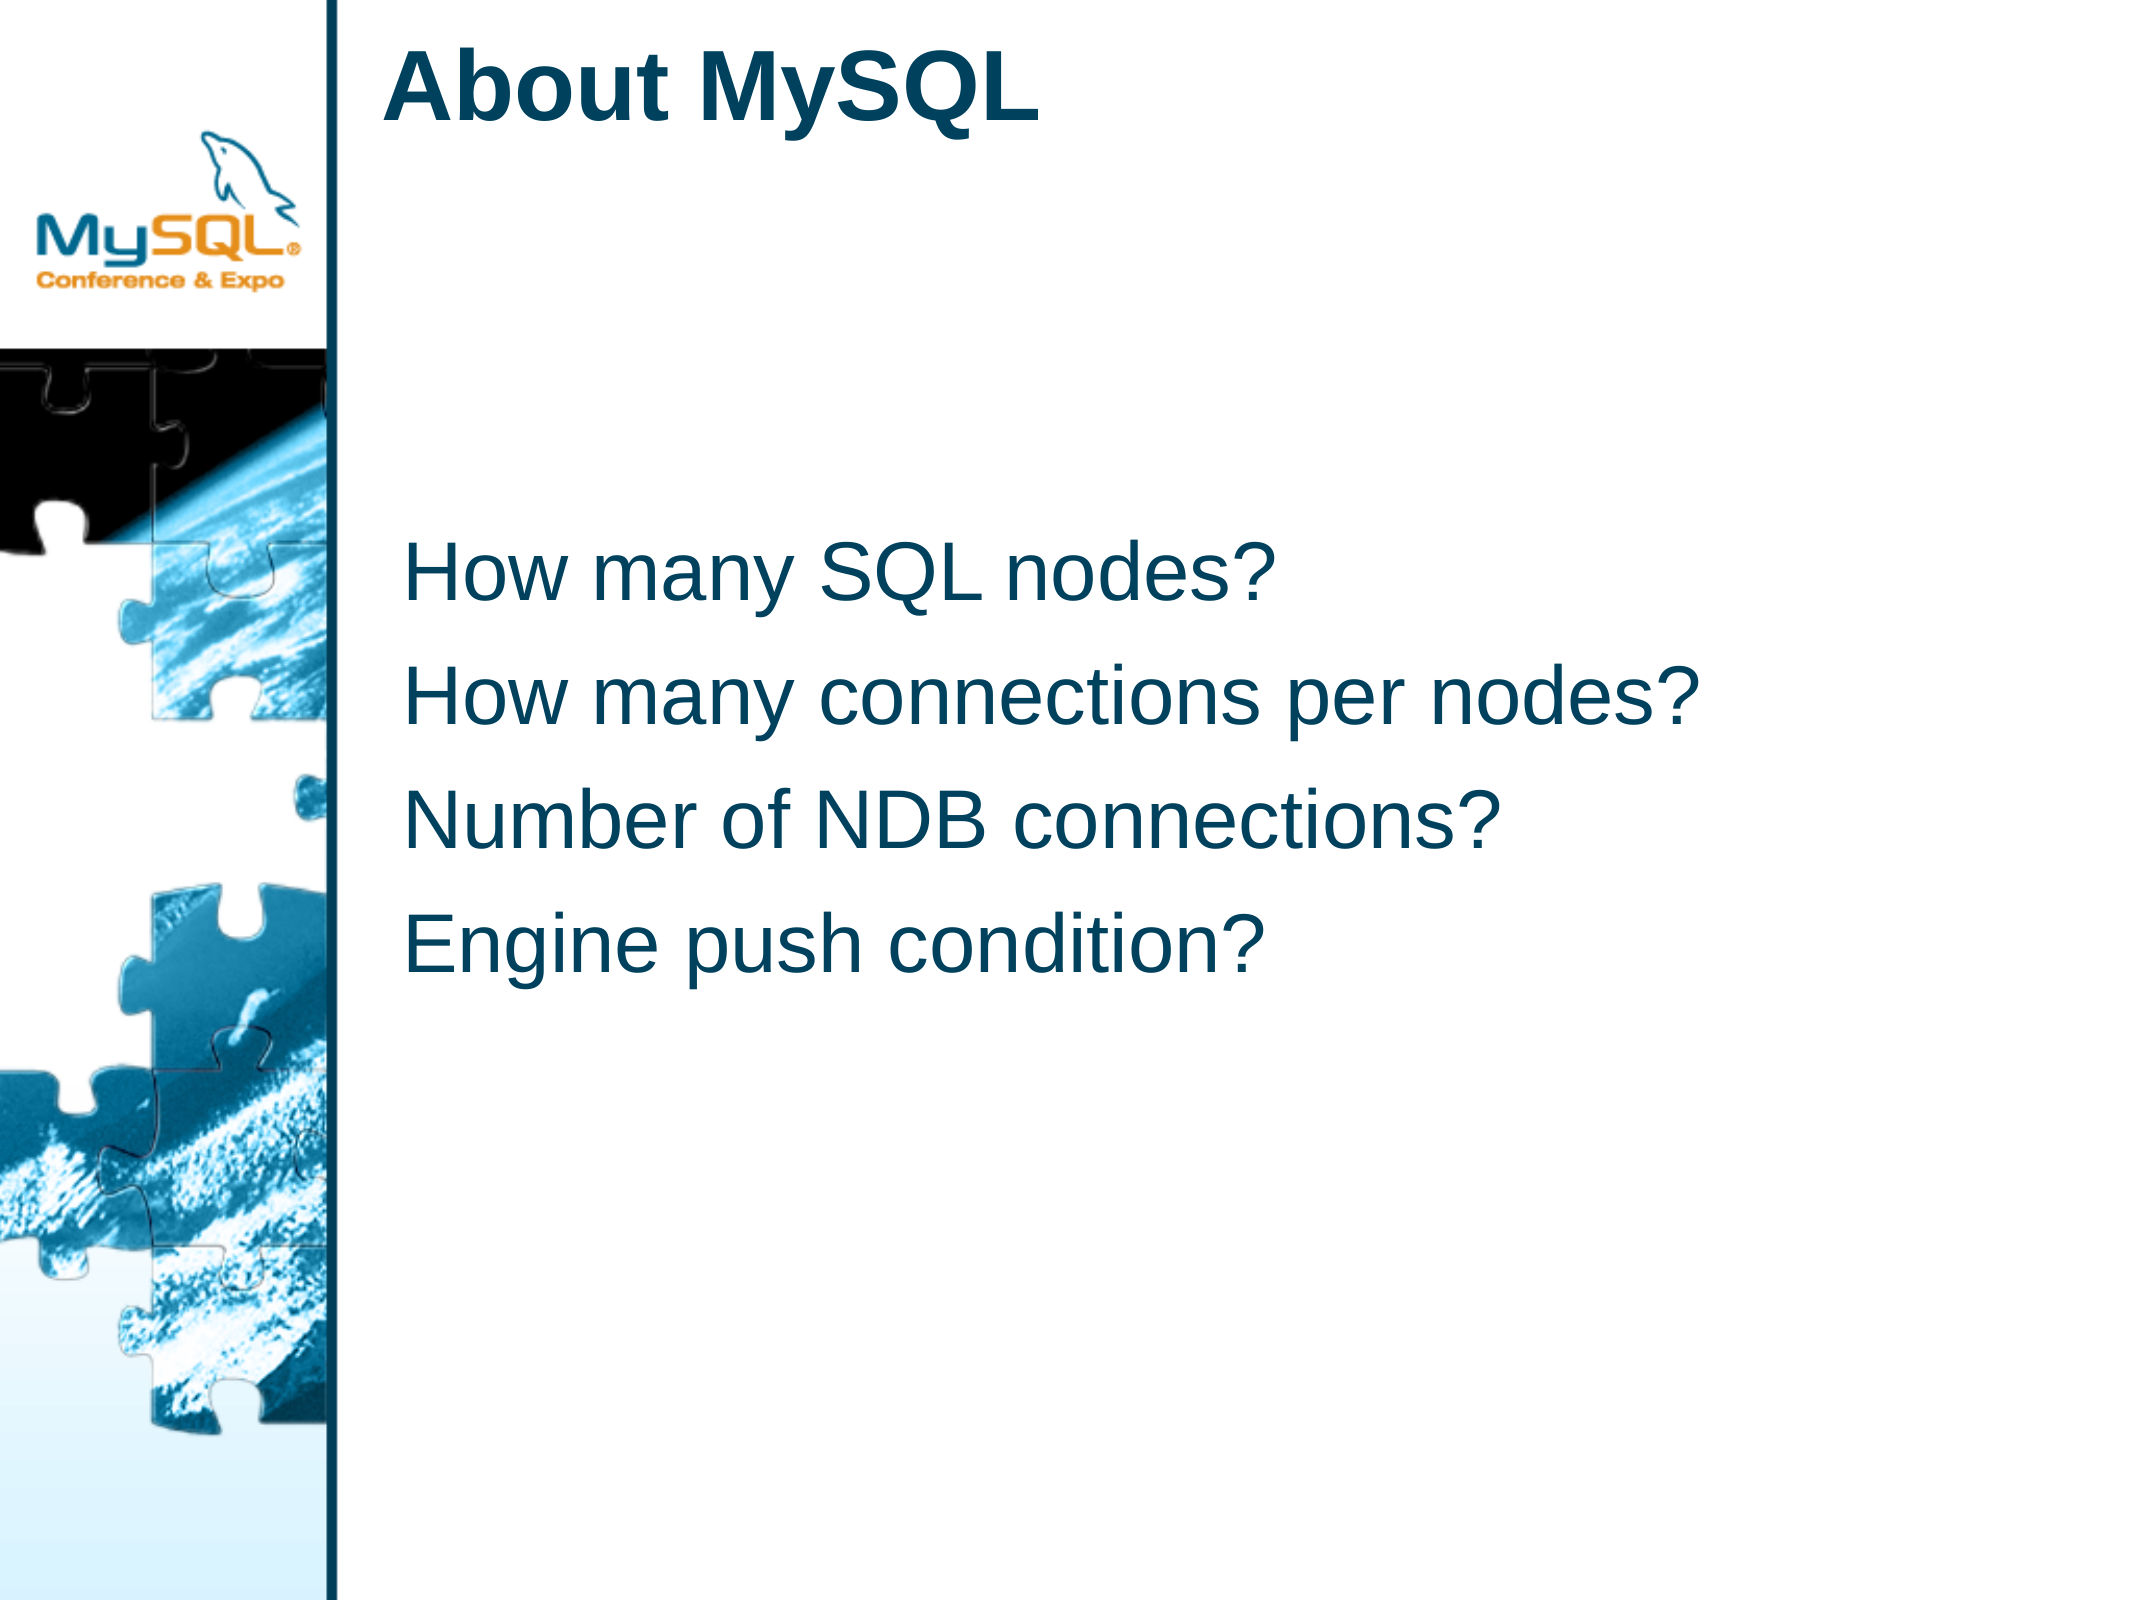

# About MySQL
How many SQL nodes?
How many connections per nodes?
Number of NDB connections?
Engine push condition?